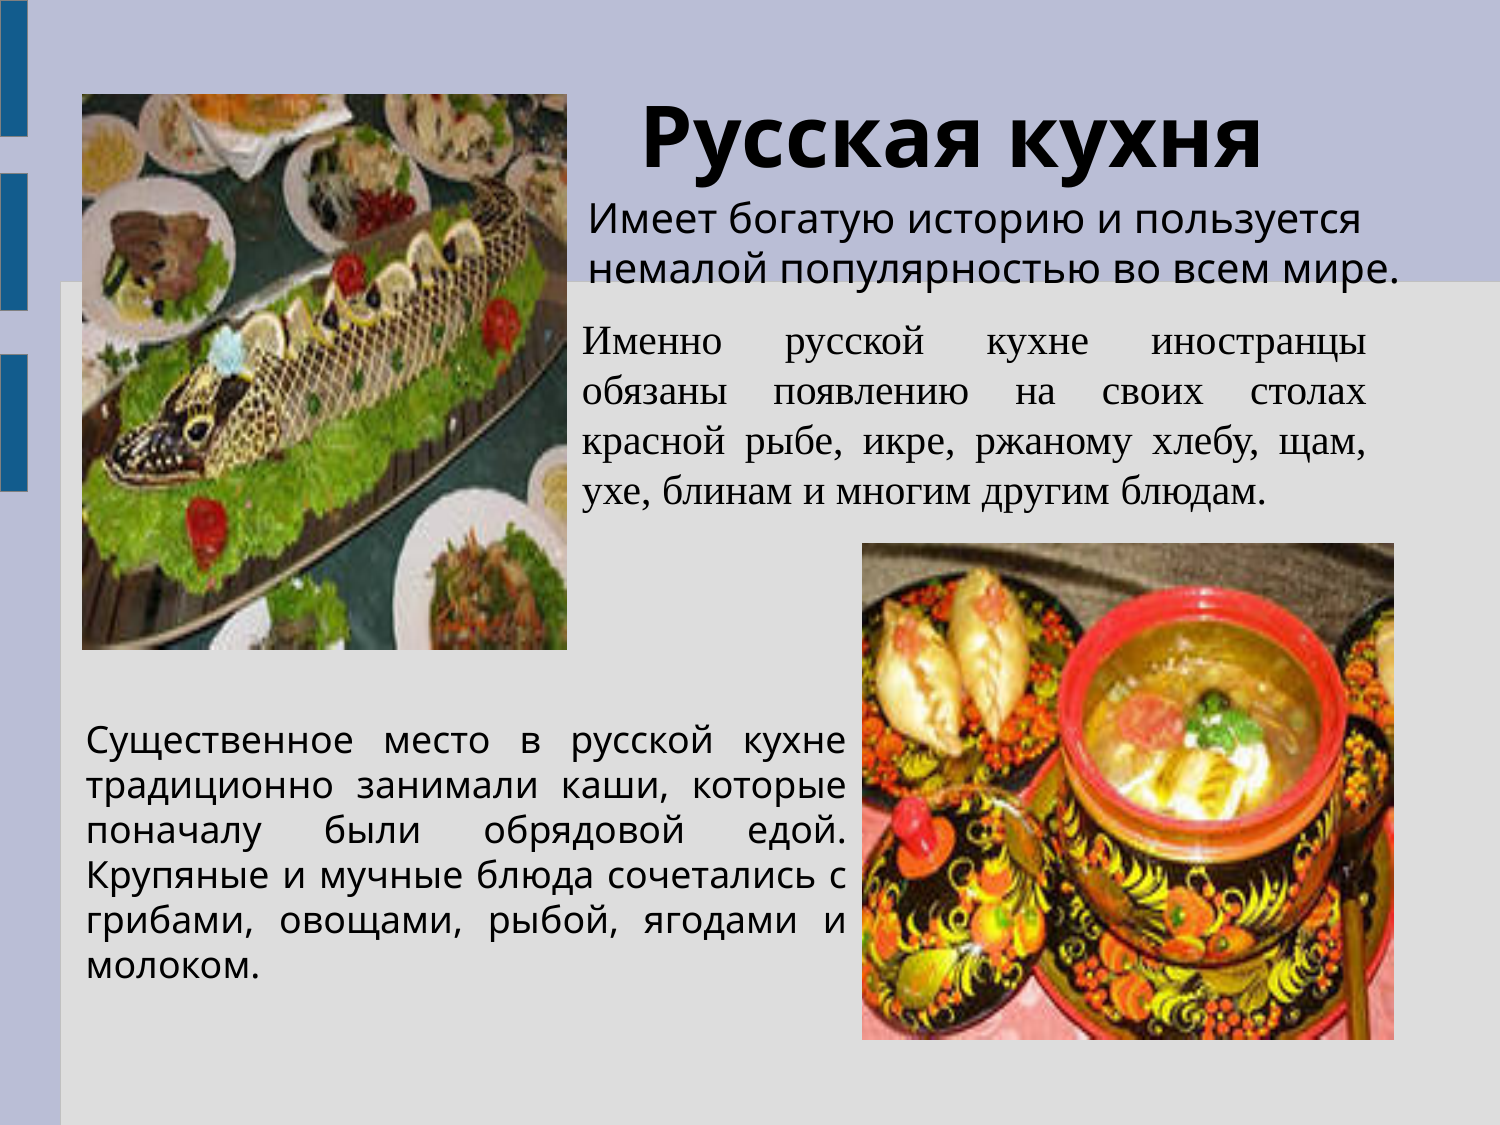

# Русская кухня
Имеет богатую историю и пользуется немалой популярностью во всем мире.
Именно русской кухне иностранцы обязаны появлению на своих столах красной рыбе, икре, ржаному хлебу, щам, ухе, блинам и многим другим блюдам.
Существенное место в русской кухне традиционно занимали каши, которые поначалу были обрядовой едой. Крупяные и мучные блюда сочетались с грибами, овощами, рыбой, ягодами и молоком.